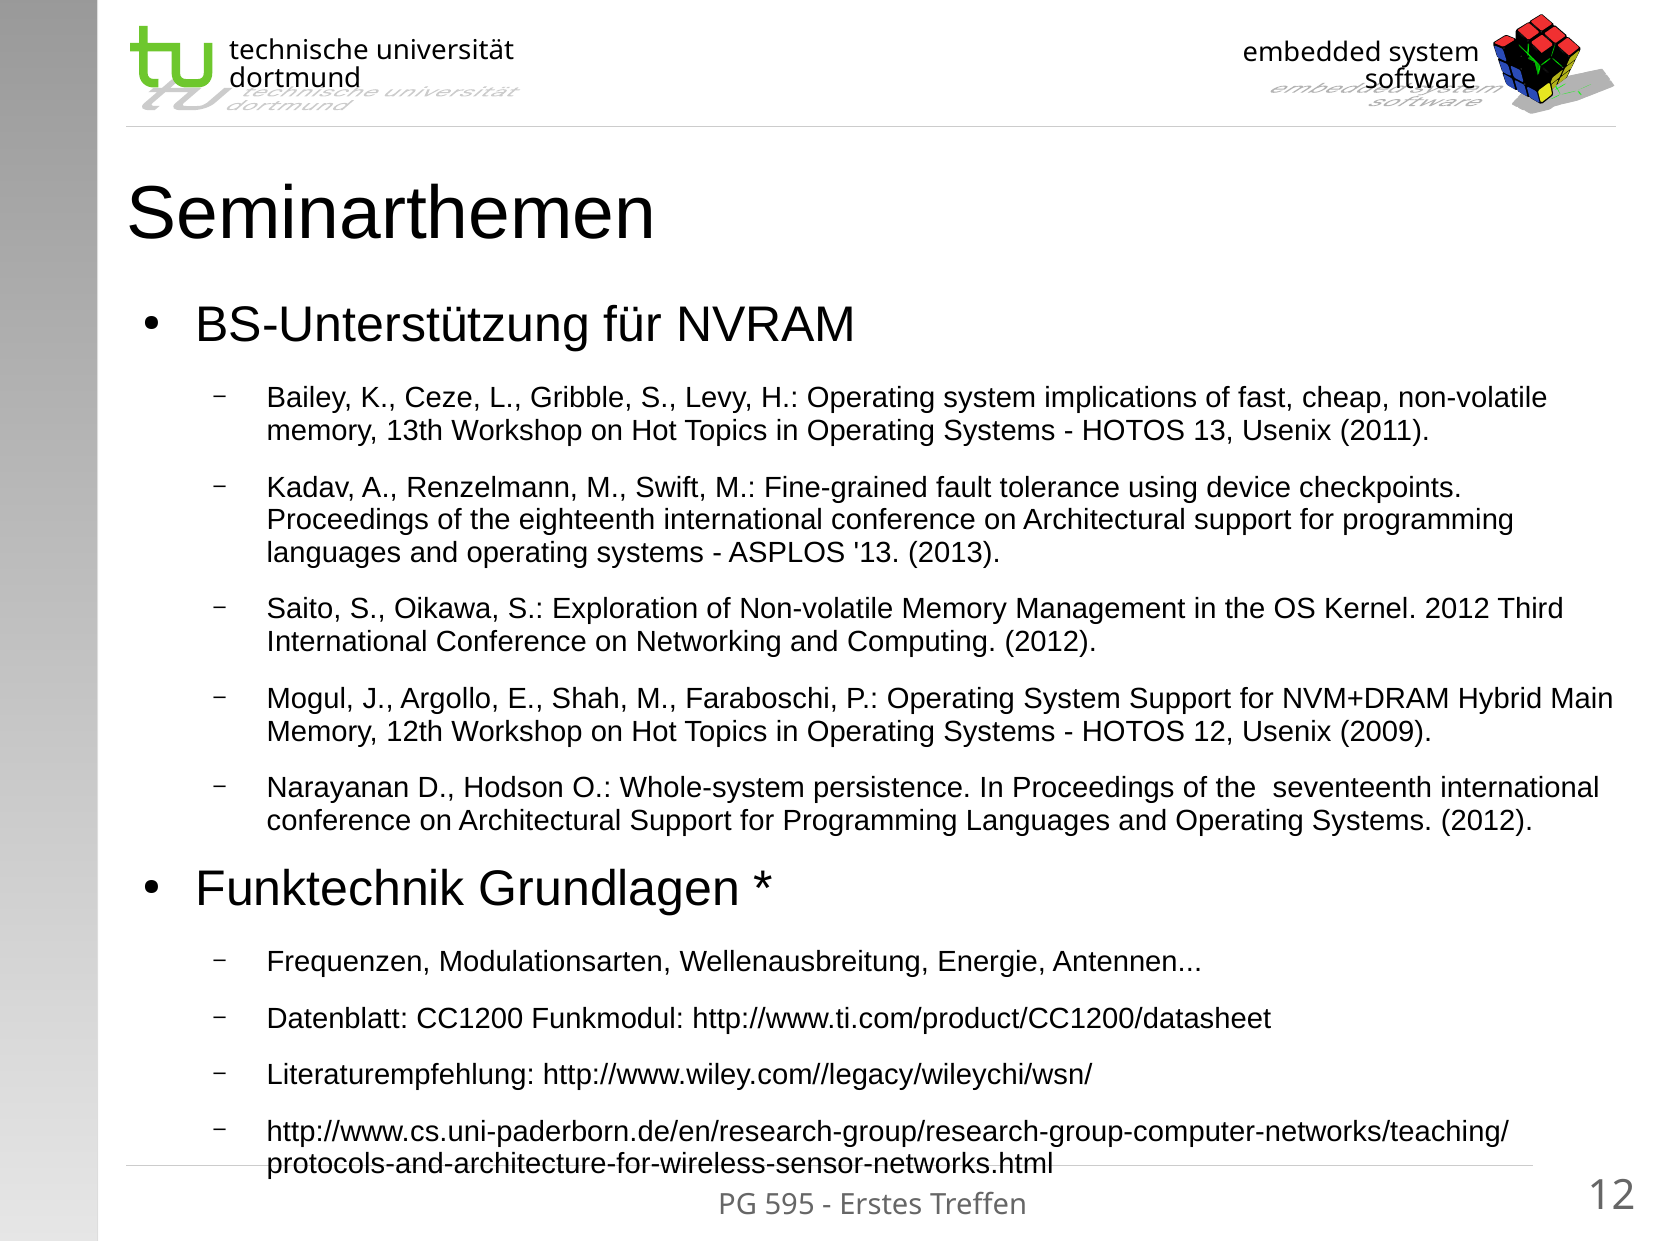

# Seminarthemen
BS-Unterstützung für NVRAM
Bailey, K., Ceze, L., Gribble, S., Levy, H.: Operating system implications of fast, cheap, non-volatile memory, 13th Workshop on Hot Topics in Operating Systems - HOTOS 13, Usenix (2011).
Kadav, A., Renzelmann, M., Swift, M.: Fine-grained fault tolerance using device checkpoints. Proceedings of the eighteenth international conference on Architectural support for programming languages and operating systems - ASPLOS '13. (2013).
Saito, S., Oikawa, S.: Exploration of Non-volatile Memory Management in the OS Kernel. 2012 Third International Conference on Networking and Computing. (2012).
Mogul, J., Argollo, E., Shah, M., Faraboschi, P.: Operating System Support for NVM+DRAM Hybrid Main Memory, 12th Workshop on Hot Topics in Operating Systems - HOTOS 12, Usenix (2009).
Narayanan D., Hodson O.: Whole-system persistence. In Proceedings of the seventeenth international conference on Architectural Support for Programming Languages and Operating Systems. (2012).
Funktechnik Grundlagen *
Frequenzen, Modulationsarten, Wellenausbreitung, Energie, Antennen...
Datenblatt: CC1200 Funkmodul: http://www.ti.com/product/CC1200/datasheet
Literaturempfehlung: http://www.wiley.com//legacy/wileychi/wsn/
http://www.cs.uni-paderborn.de/en/research-group/research-group-computer-networks/teaching/protocols-and-architecture-for-wireless-sensor-networks.html
12
PG 595 - Erstes Treffen